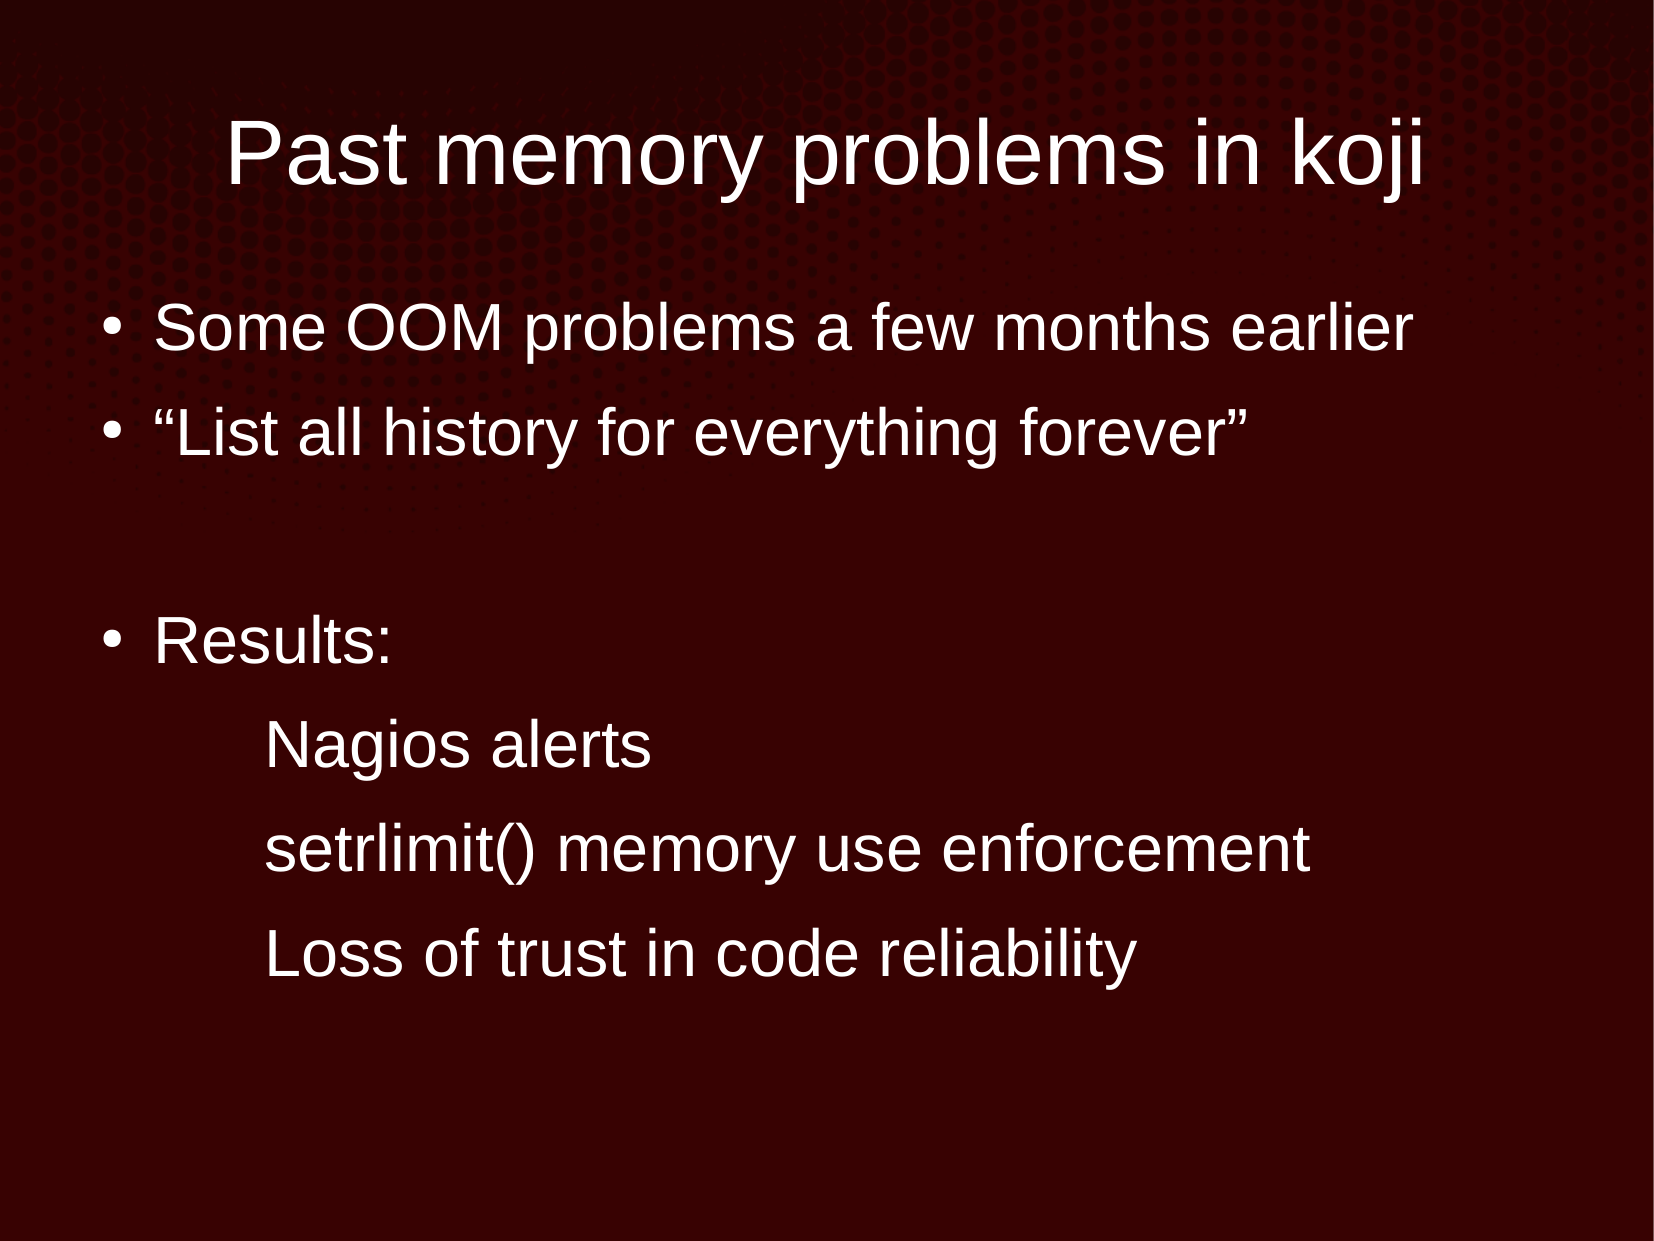

# Past memory problems in koji
Some OOM problems a few months earlier
“List all history for everything forever”
Results:
 Nagios alerts
 setrlimit() memory use enforcement
 Loss of trust in code reliability